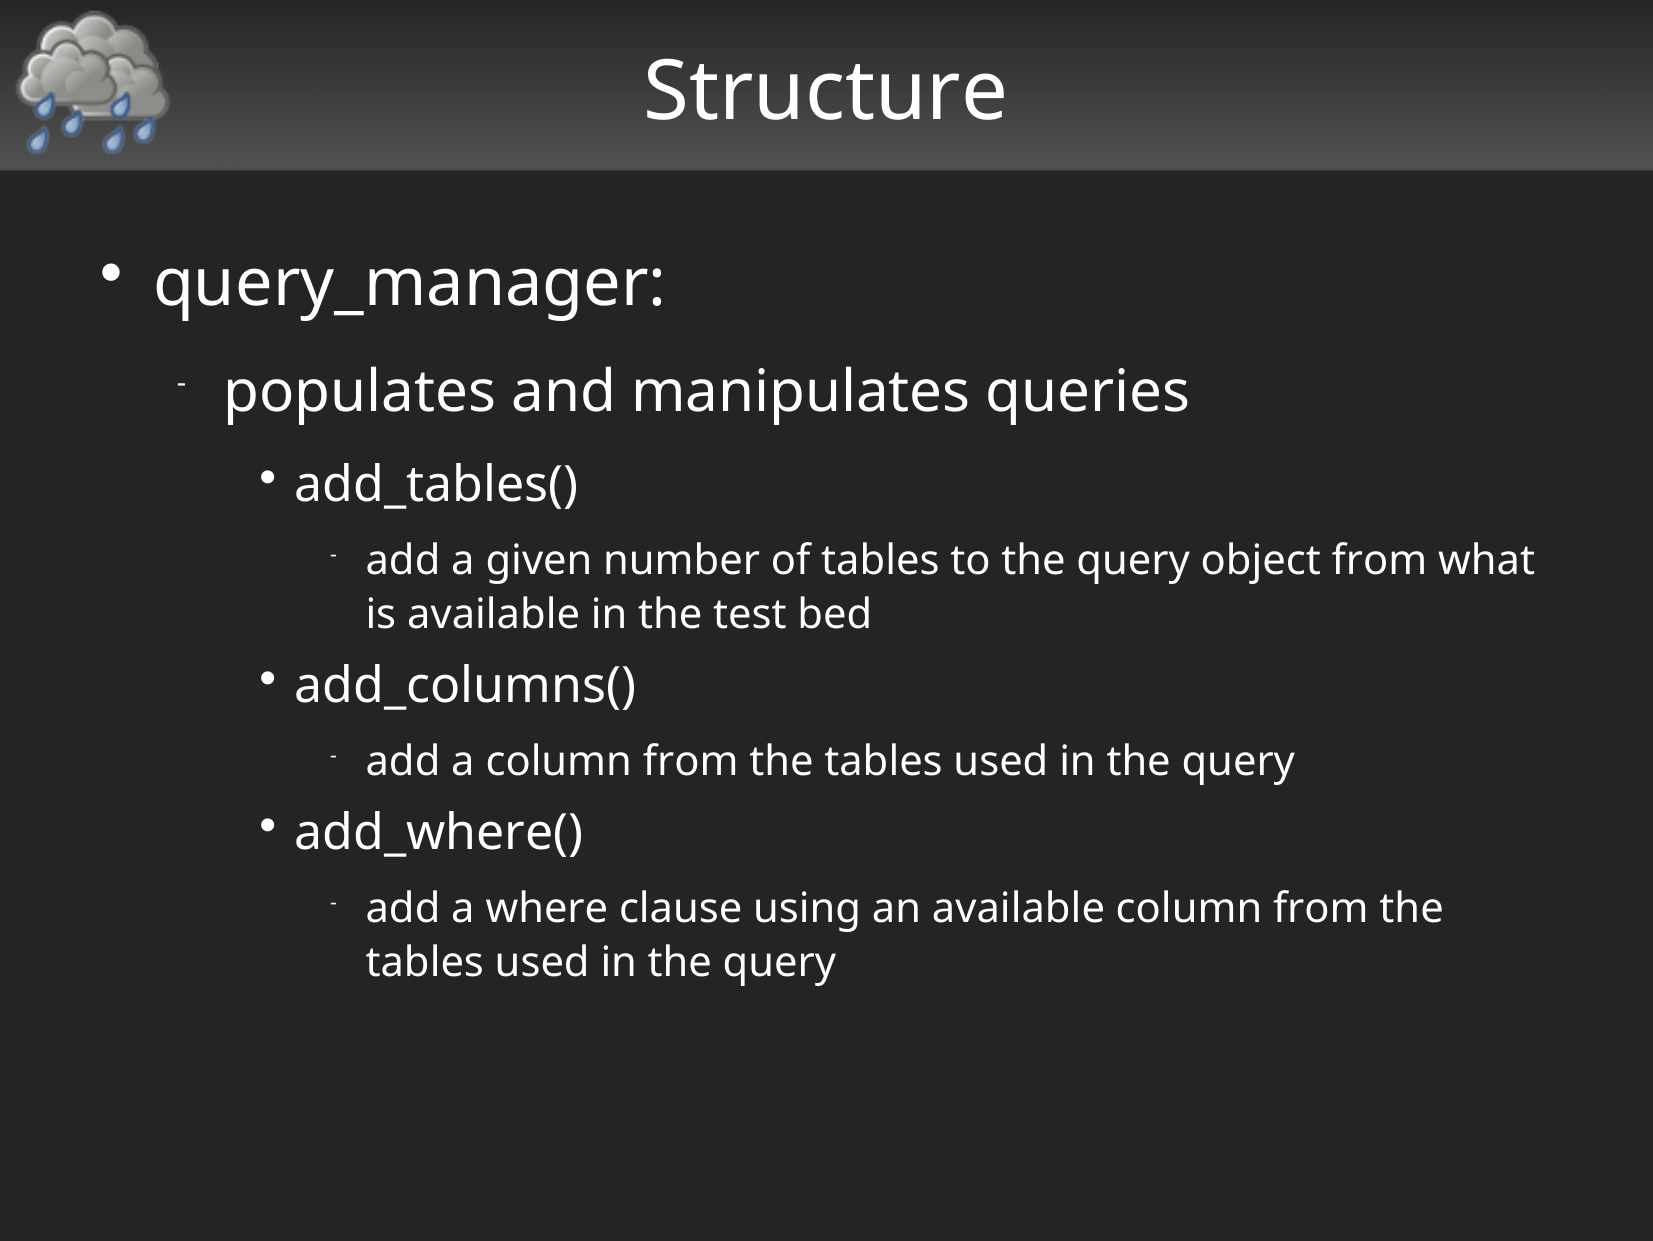

# Structure
query_manager:
populates and manipulates queries
add_tables()
add a given number of tables to the query object from what is available in the test bed
add_columns()
add a column from the tables used in the query
add_where()
add a where clause using an available column from the tables used in the query